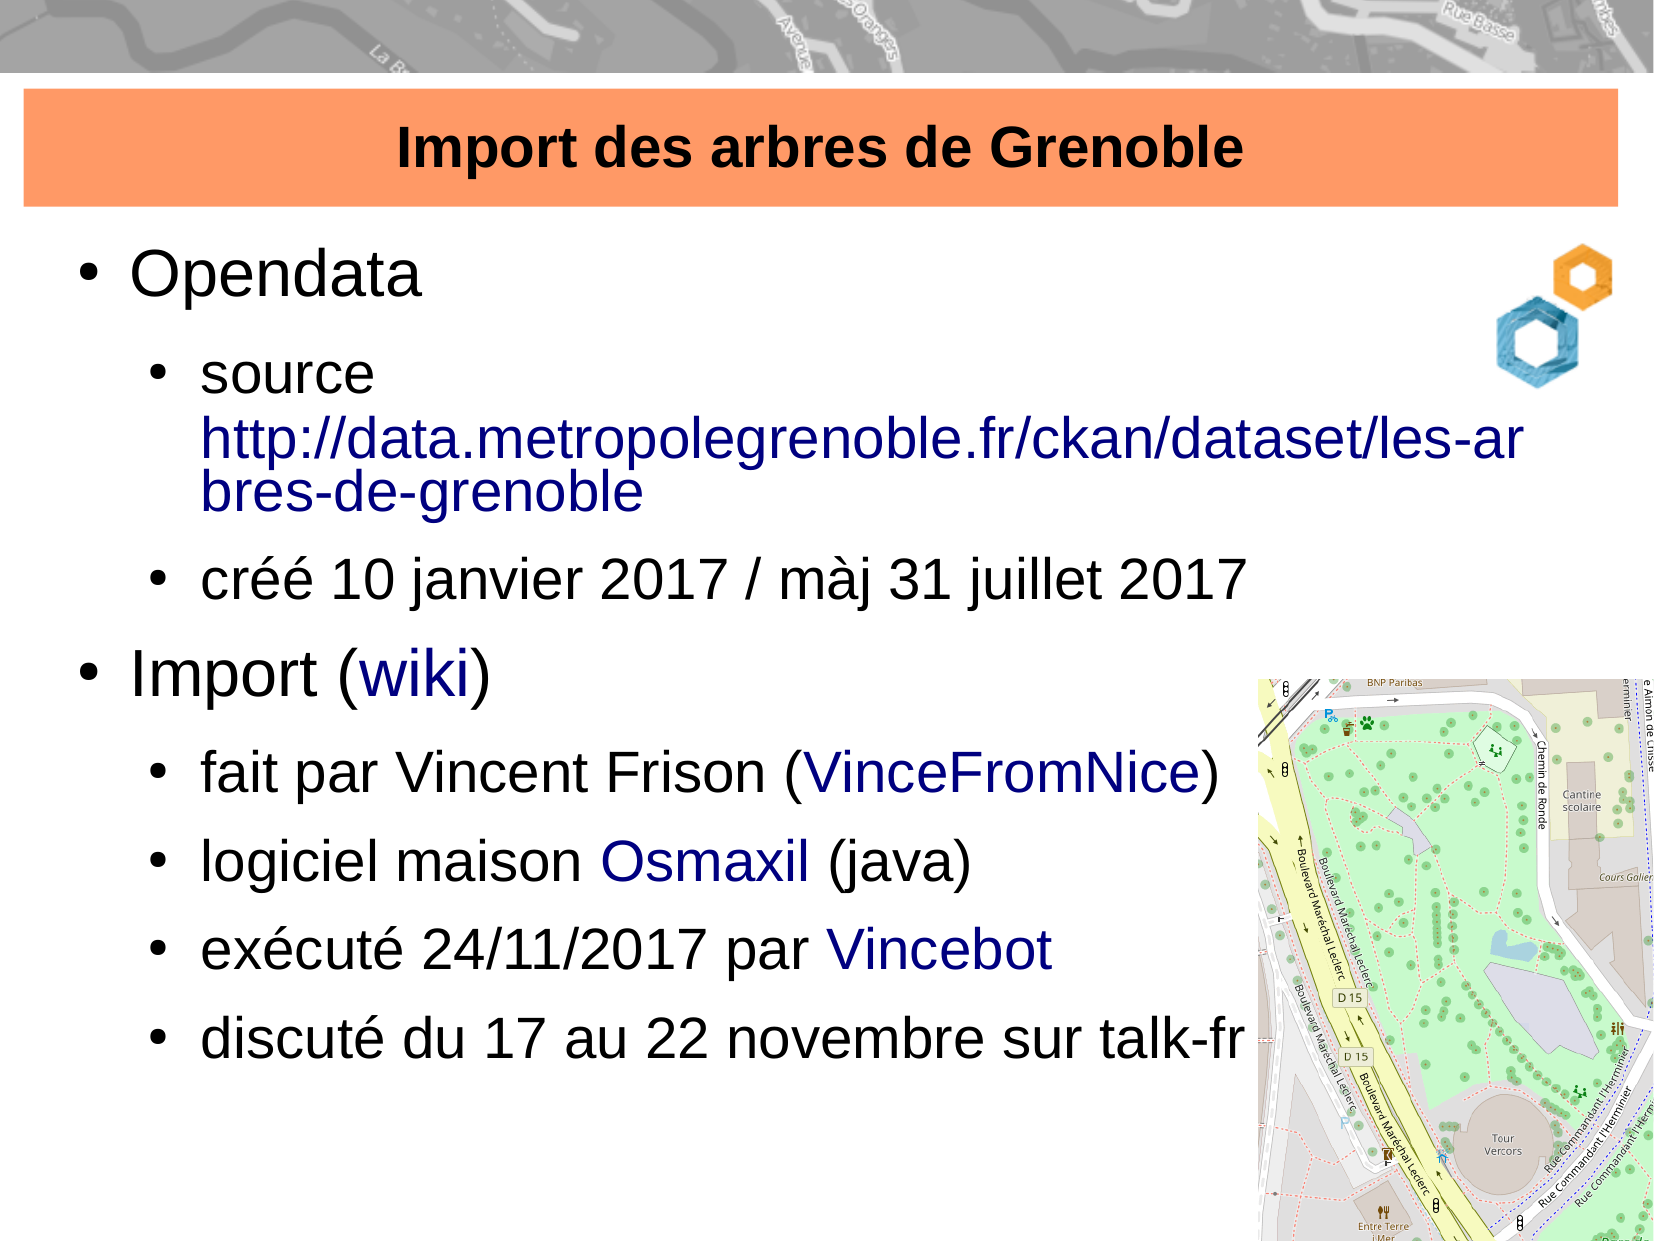

| | | | |
| --- | --- | --- | --- |
Import des arbres de Grenoble
# Opendata
source http://data.metropolegrenoble.fr/ckan/dataset/les-arbres-de-grenoble
créé 10 janvier 2017 / màj 31 juillet 2017
Import (wiki)
fait par Vincent Frison (VinceFromNice)
logiciel maison Osmaxil (java)
exécuté 24/11/2017 par Vincebot
discuté du 17 au 22 novembre sur talk-fr